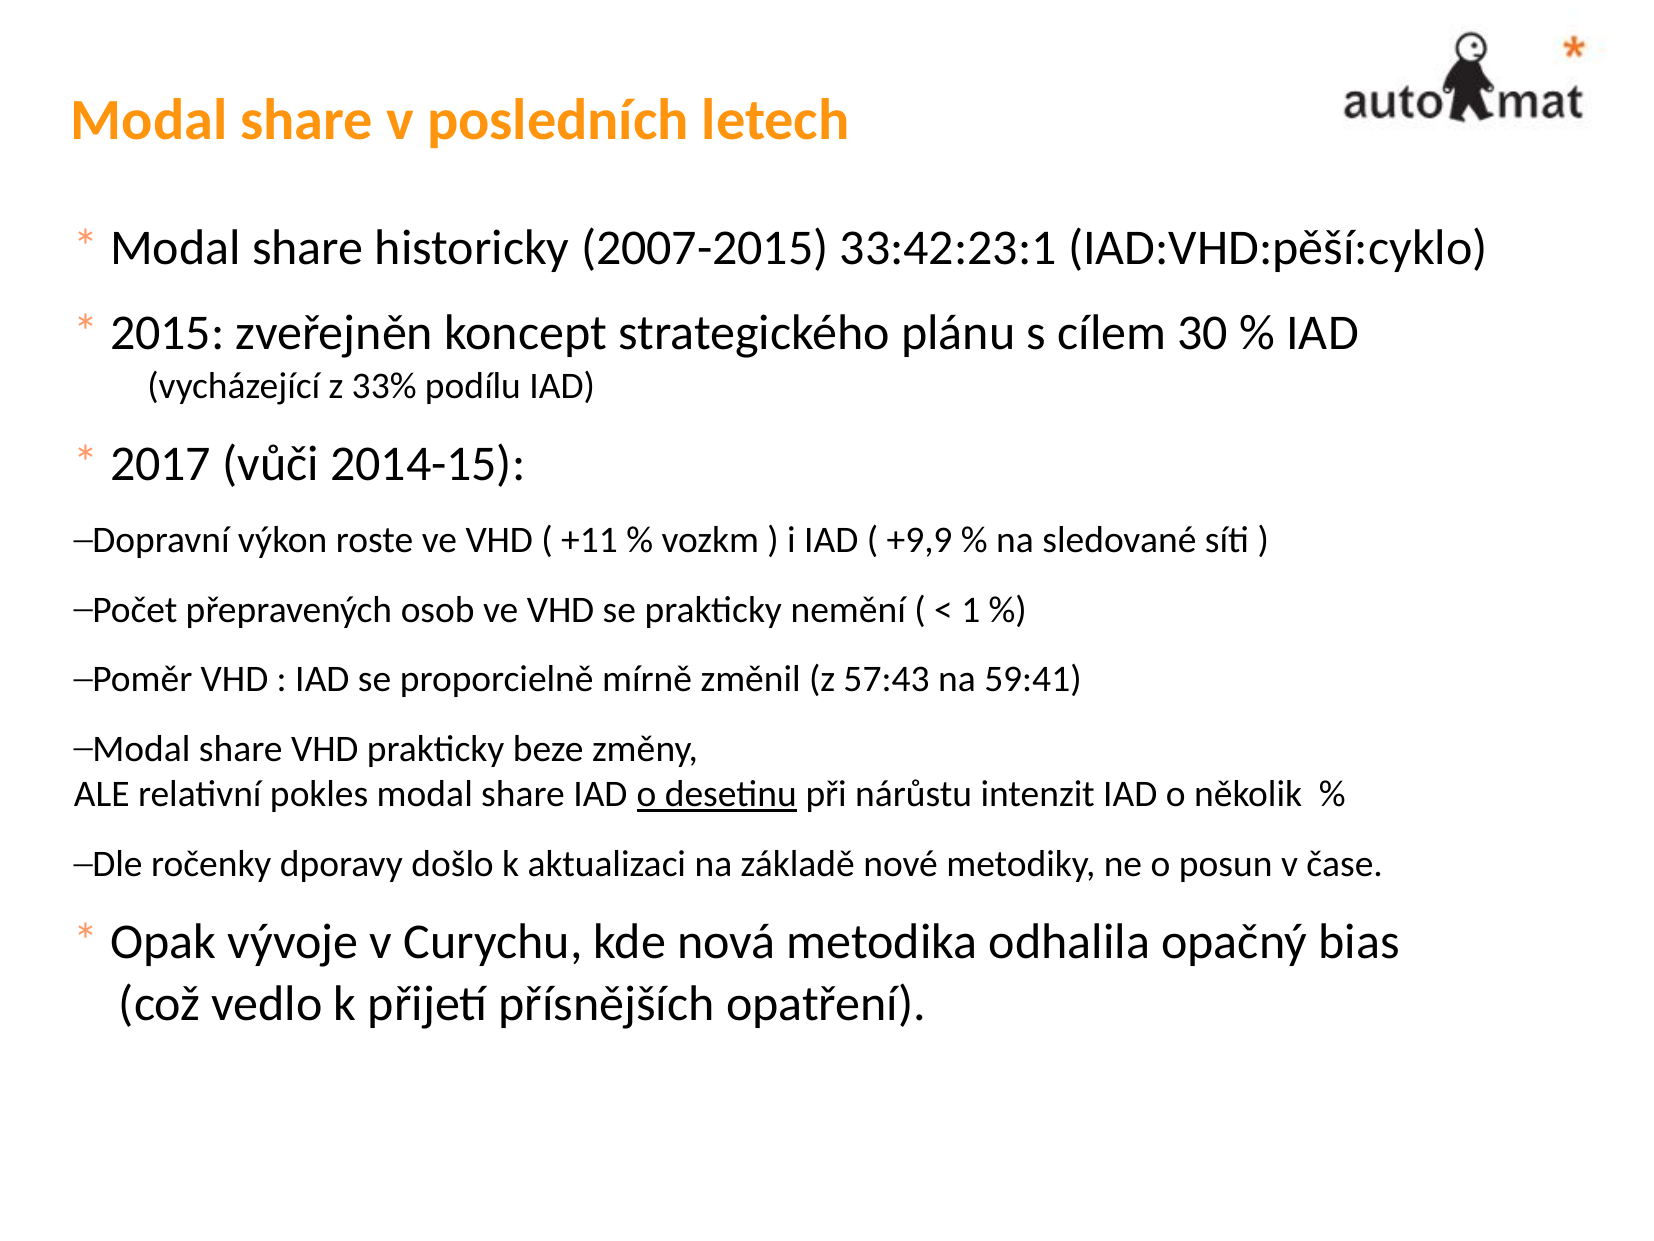

Modal share v posledních letech
* Modal share historicky (2007-2015) 33:42:23:1 (IAD:VHD:pěší:cyklo)
* 2015: zveřejněn koncept strategického plánu s cílem 30 % IAD
	(vycházející z 33% podílu IAD)
* 2017 (vůči 2014-15):
Dopravní výkon roste ve VHD ( +11 % vozkm ) i IAD ( +9,9 % na sledované síti )
Počet přepravených osob ve VHD se prakticky nemění ( < 1 %)
Poměr VHD : IAD se proporcielně mírně změnil (z 57:43 na 59:41)
Modal share VHD prakticky beze změny,
ALE relativní pokles modal share IAD o desetinu při nárůstu intenzit IAD o několik %
Dle ročenky dporavy došlo k aktualizaci na základě nové metodiky, ne o posun v čase.
* Opak vývoje v Curychu, kde nová metodika odhalila opačný bias
 (což vedlo k přijetí přísnějších opatření).